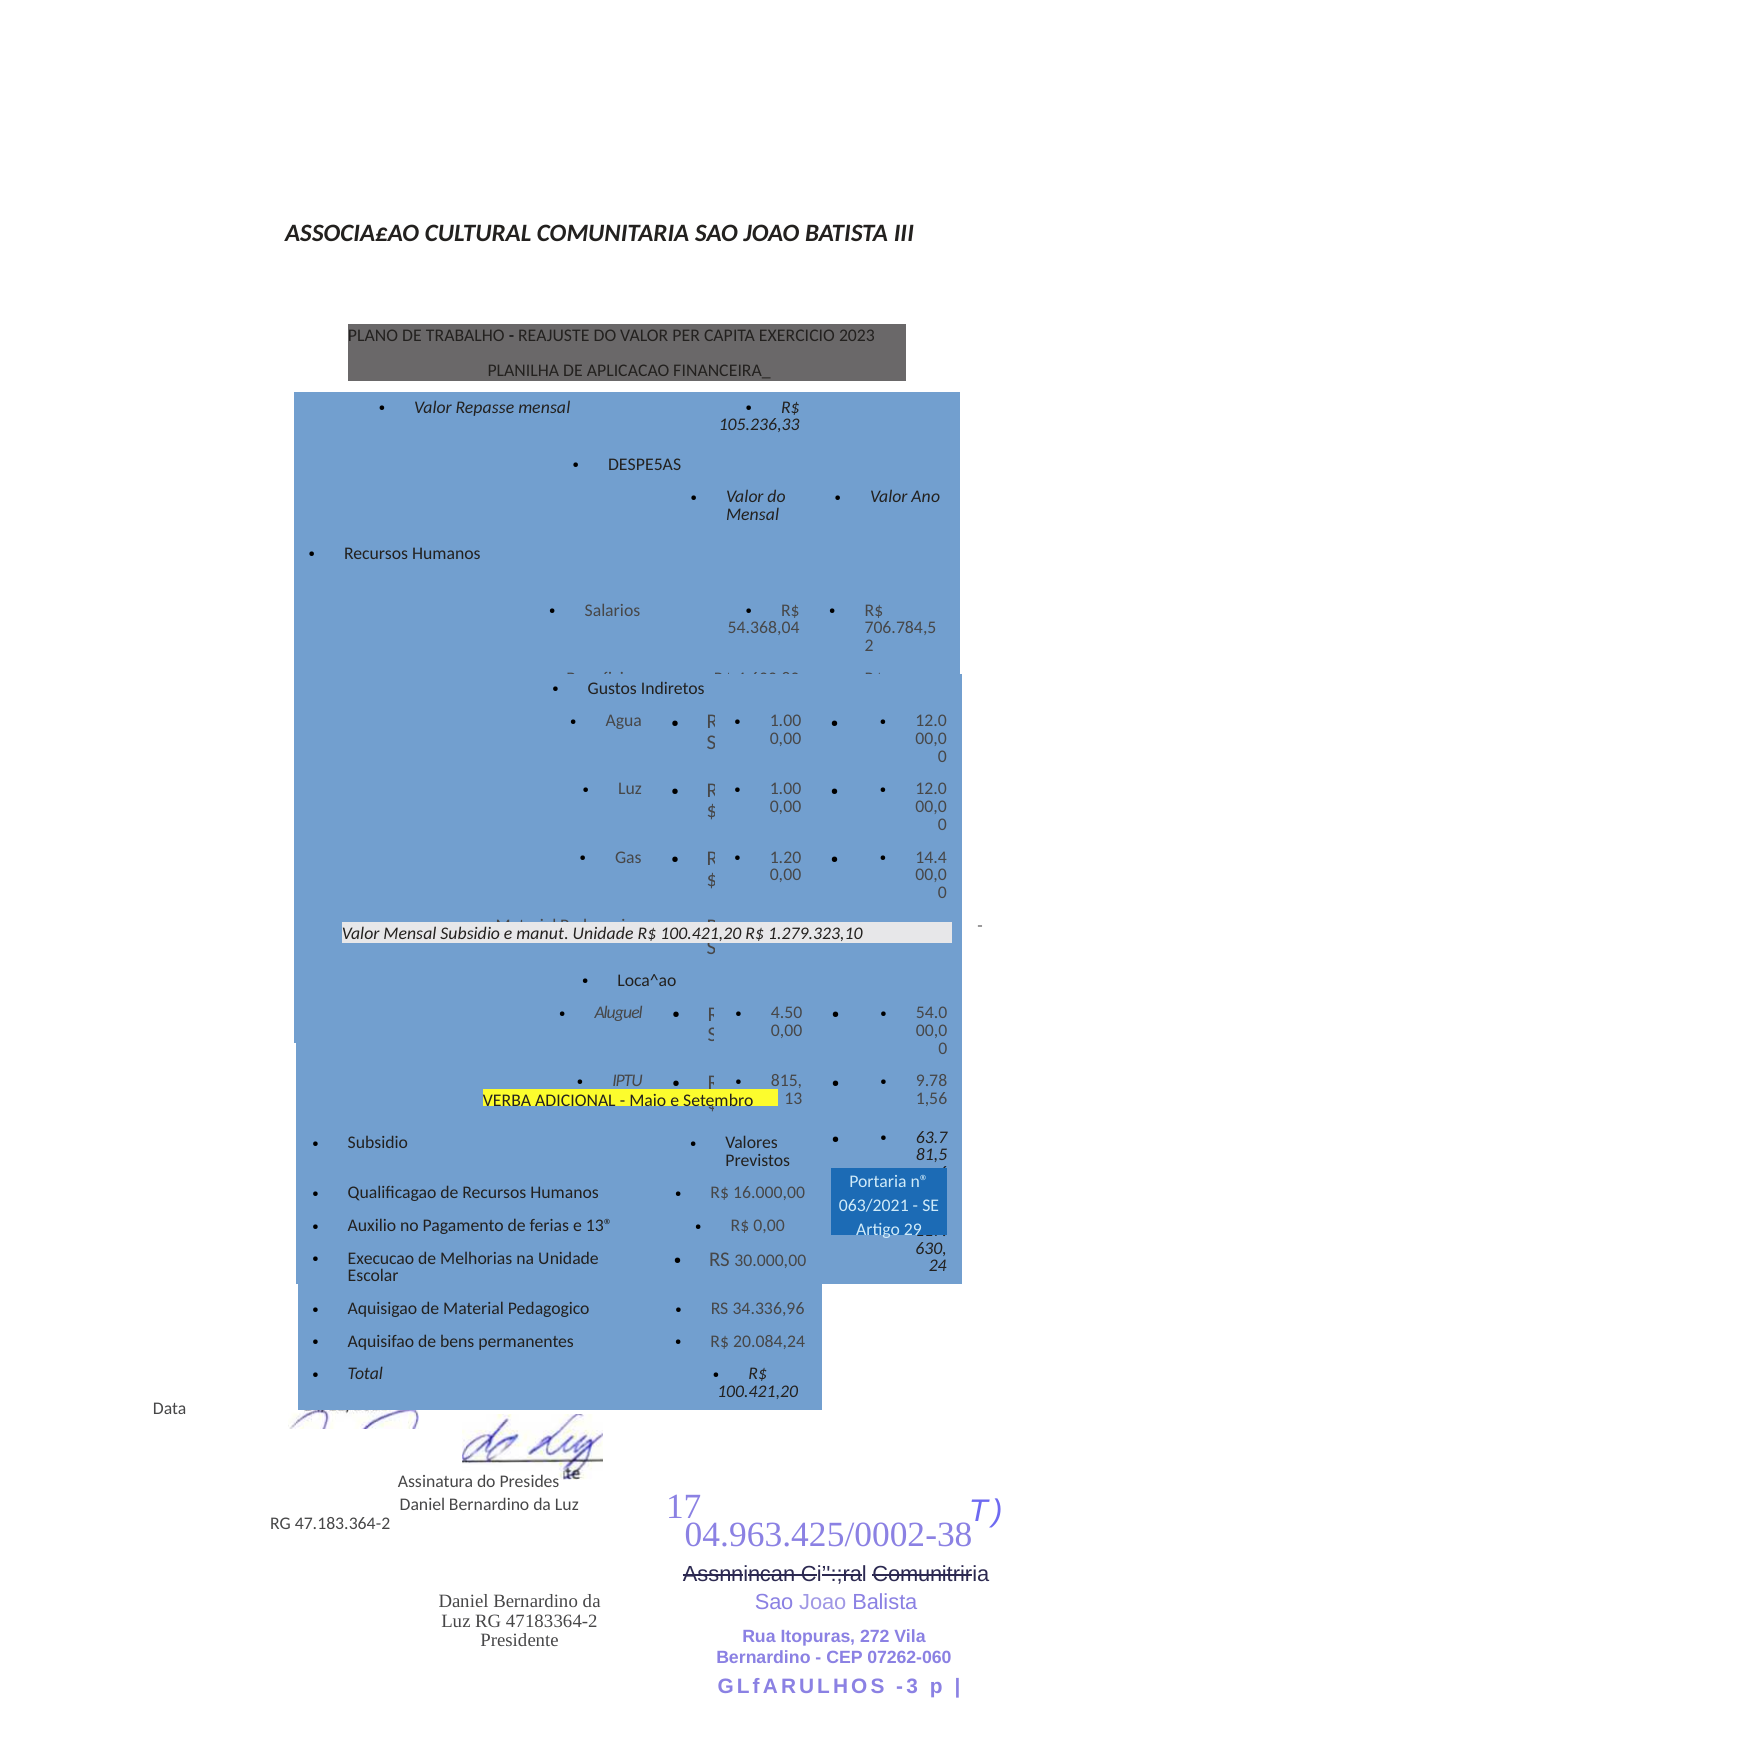

ASSOCIA£AO CULTURAL COMUNITARIA SAO JOAO BATISTA III
PLANO DE TRABALHO - REAJUSTE DO VALOR PER CAPITA EXERCICIO 2023
PLANILHA DE APLICACAO FINANCEIRA_
| Valor Repasse mensal | R$ 105.236,33 | |
| --- | --- | --- |
| DESPE5AS | | |
| | Valor do Mensal | Valor Ano |
| Recursos Humanos | | |
| Salarios | R$ 54.368,04 | R$ 706.784,52 |
| Beneficios | R$ 4.622,80 | R$ 55.473,60 |
| Encargos Trabaihistas | R$ 19.900,65 | R$ 258.708,50 |
| Sub-total ill | R$ 78.891,49 | R$ 1.020.966,62 |
| | | |
| Provisao (21,57 sobre base FGTS| | R$ 11.727,19 | R$ 140.726,23 |
| Sub-total 12) | R$ 11.727,19 | R$ 140.726,23 |
| Gustos Indiretos | | | | |
| --- | --- | --- | --- | --- |
| Agua | RS | 1.000,00 | R$ | 12.000,00 |
| Luz | R$ | 1.000,00 | R$ | 12.000,00 |
| Gas | R$ | 1.200,00 | RS | 14.400,00 |
| Material Pedagogico | RS | - | RS | - |
| Material de limpeza | R$ | 4.000,00 | R$ | 48.000,00 |
| Telefone | R$ | 300,52 | RS | 3.606,24 |
| Contabilidade | R$ | 2.302,00 | R$ | 27.624,00 |
| Pequenas Manutenfoes da unidade | R$ | - | RS | |
| Sub-total 3 | R$ | 9.802,52 | RS | 117.630,24 |
Valor Mensal Subsidio e manut. Unidade R$ 100.421,20 R$ 1.279.323,10
| Loca^ao | | | | |
| --- | --- | --- | --- | --- |
| Aluguel | RS | 4.500,00 | R$ | 54.000,00 |
| IPTU | R$ | 815,13 | RS | 9.781,56 |
| Sub-total 4 | R$ | 5.315,13 | RS | 63.781,56 |
VERBA ADICIONAL - Maio e Setembro
| Subsidio | Valores Previstos |
| --- | --- |
| Qualificagao de Recursos Humanos | R$ 16.000,00 |
| Auxilio no Pagamento de ferias e 13® | R$ 0,00 |
| Execucao de Melhorias na Unidade Escolar | RS 30.000,00 |
| Aquisigao de Material Pedagogico | RS 34.336,96 |
| Aquisifao de bens permanentes | R$ 20.084,24 |
| Total | R$ 100.421,20 |
Portaria n® 063/2021 - SE Artigo 29
Data
Assinatura do Presides
17
T)
Daniel Bernardino da Luz
04.963.425/0002-38
RG 47.183.364-2
Assnnincan Ci’':;ral Comunitriria
Sao Joao Balista
Daniel Bernardino da Luz RG 47183364-2 Presidente
Rua Itopuras, 272 Vila Bernardino - CEP 07262-060
GLfARULHOS -3 p |